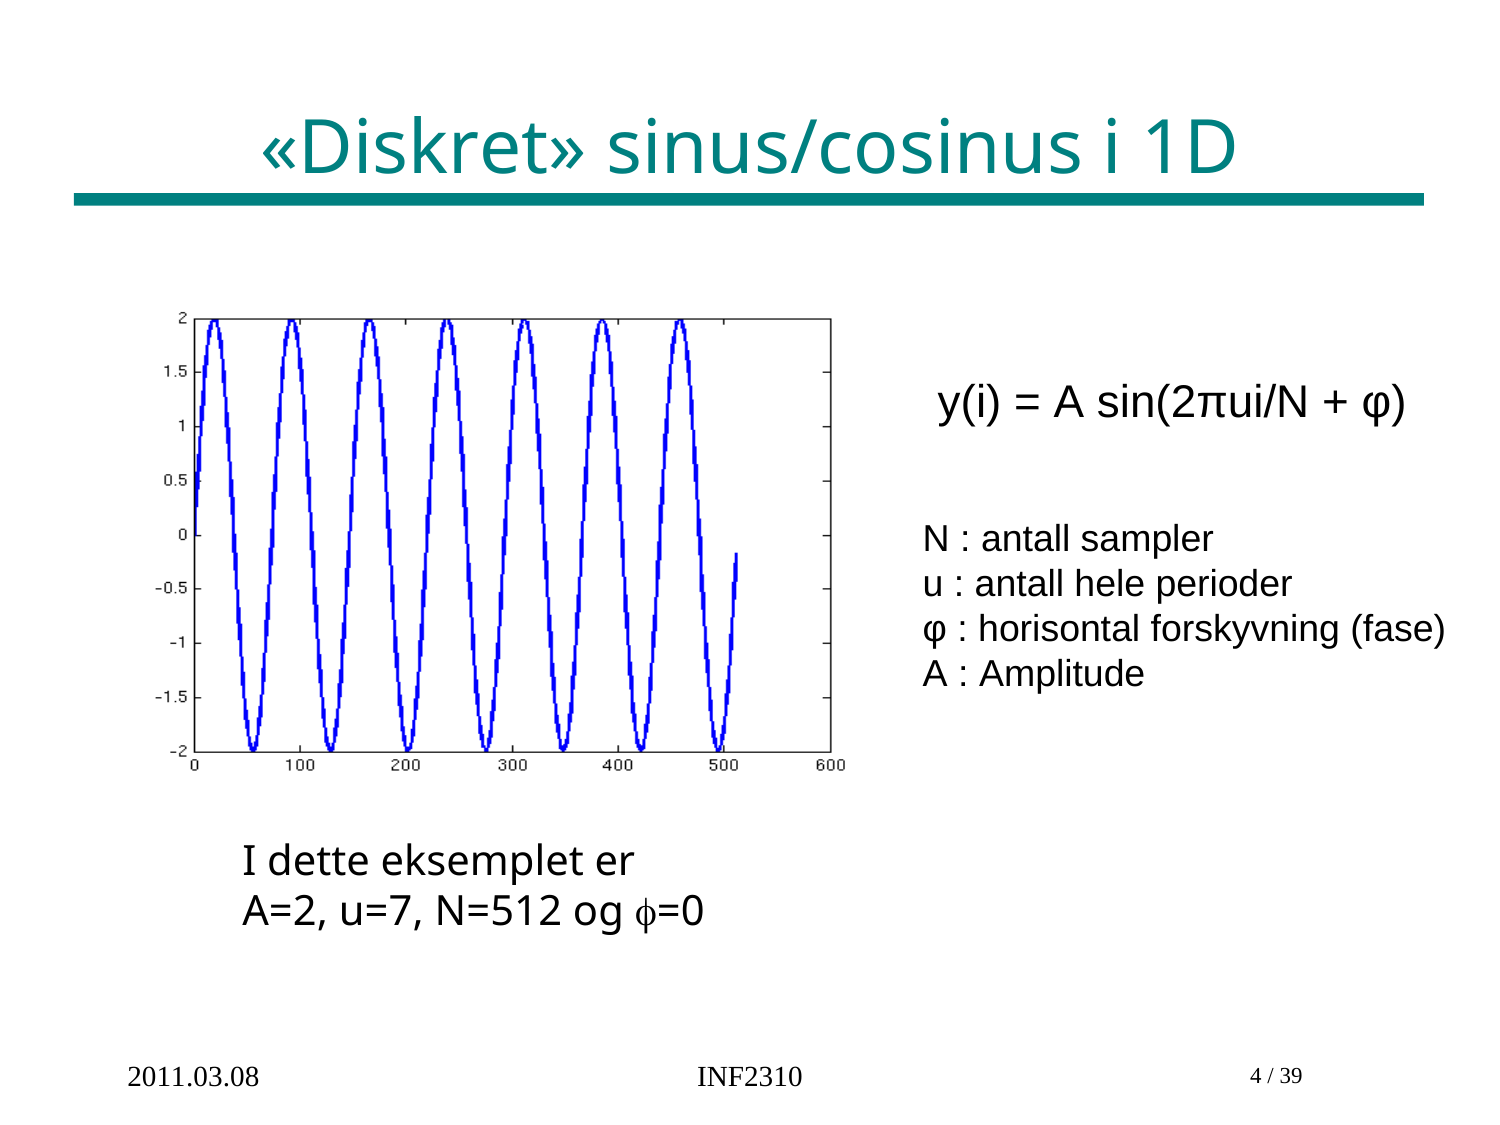

# «Diskret» sinus/cosinus i 1D
y(i) = A sin(2πui/N + φ)
N : antall sampler
u : antall hele perioder
φ : horisontal forskyvning (fase)
A : Amplitude
I dette eksemplet er
A=2, u=7, N=512 og =0
2011.03.08XXX
INF2310